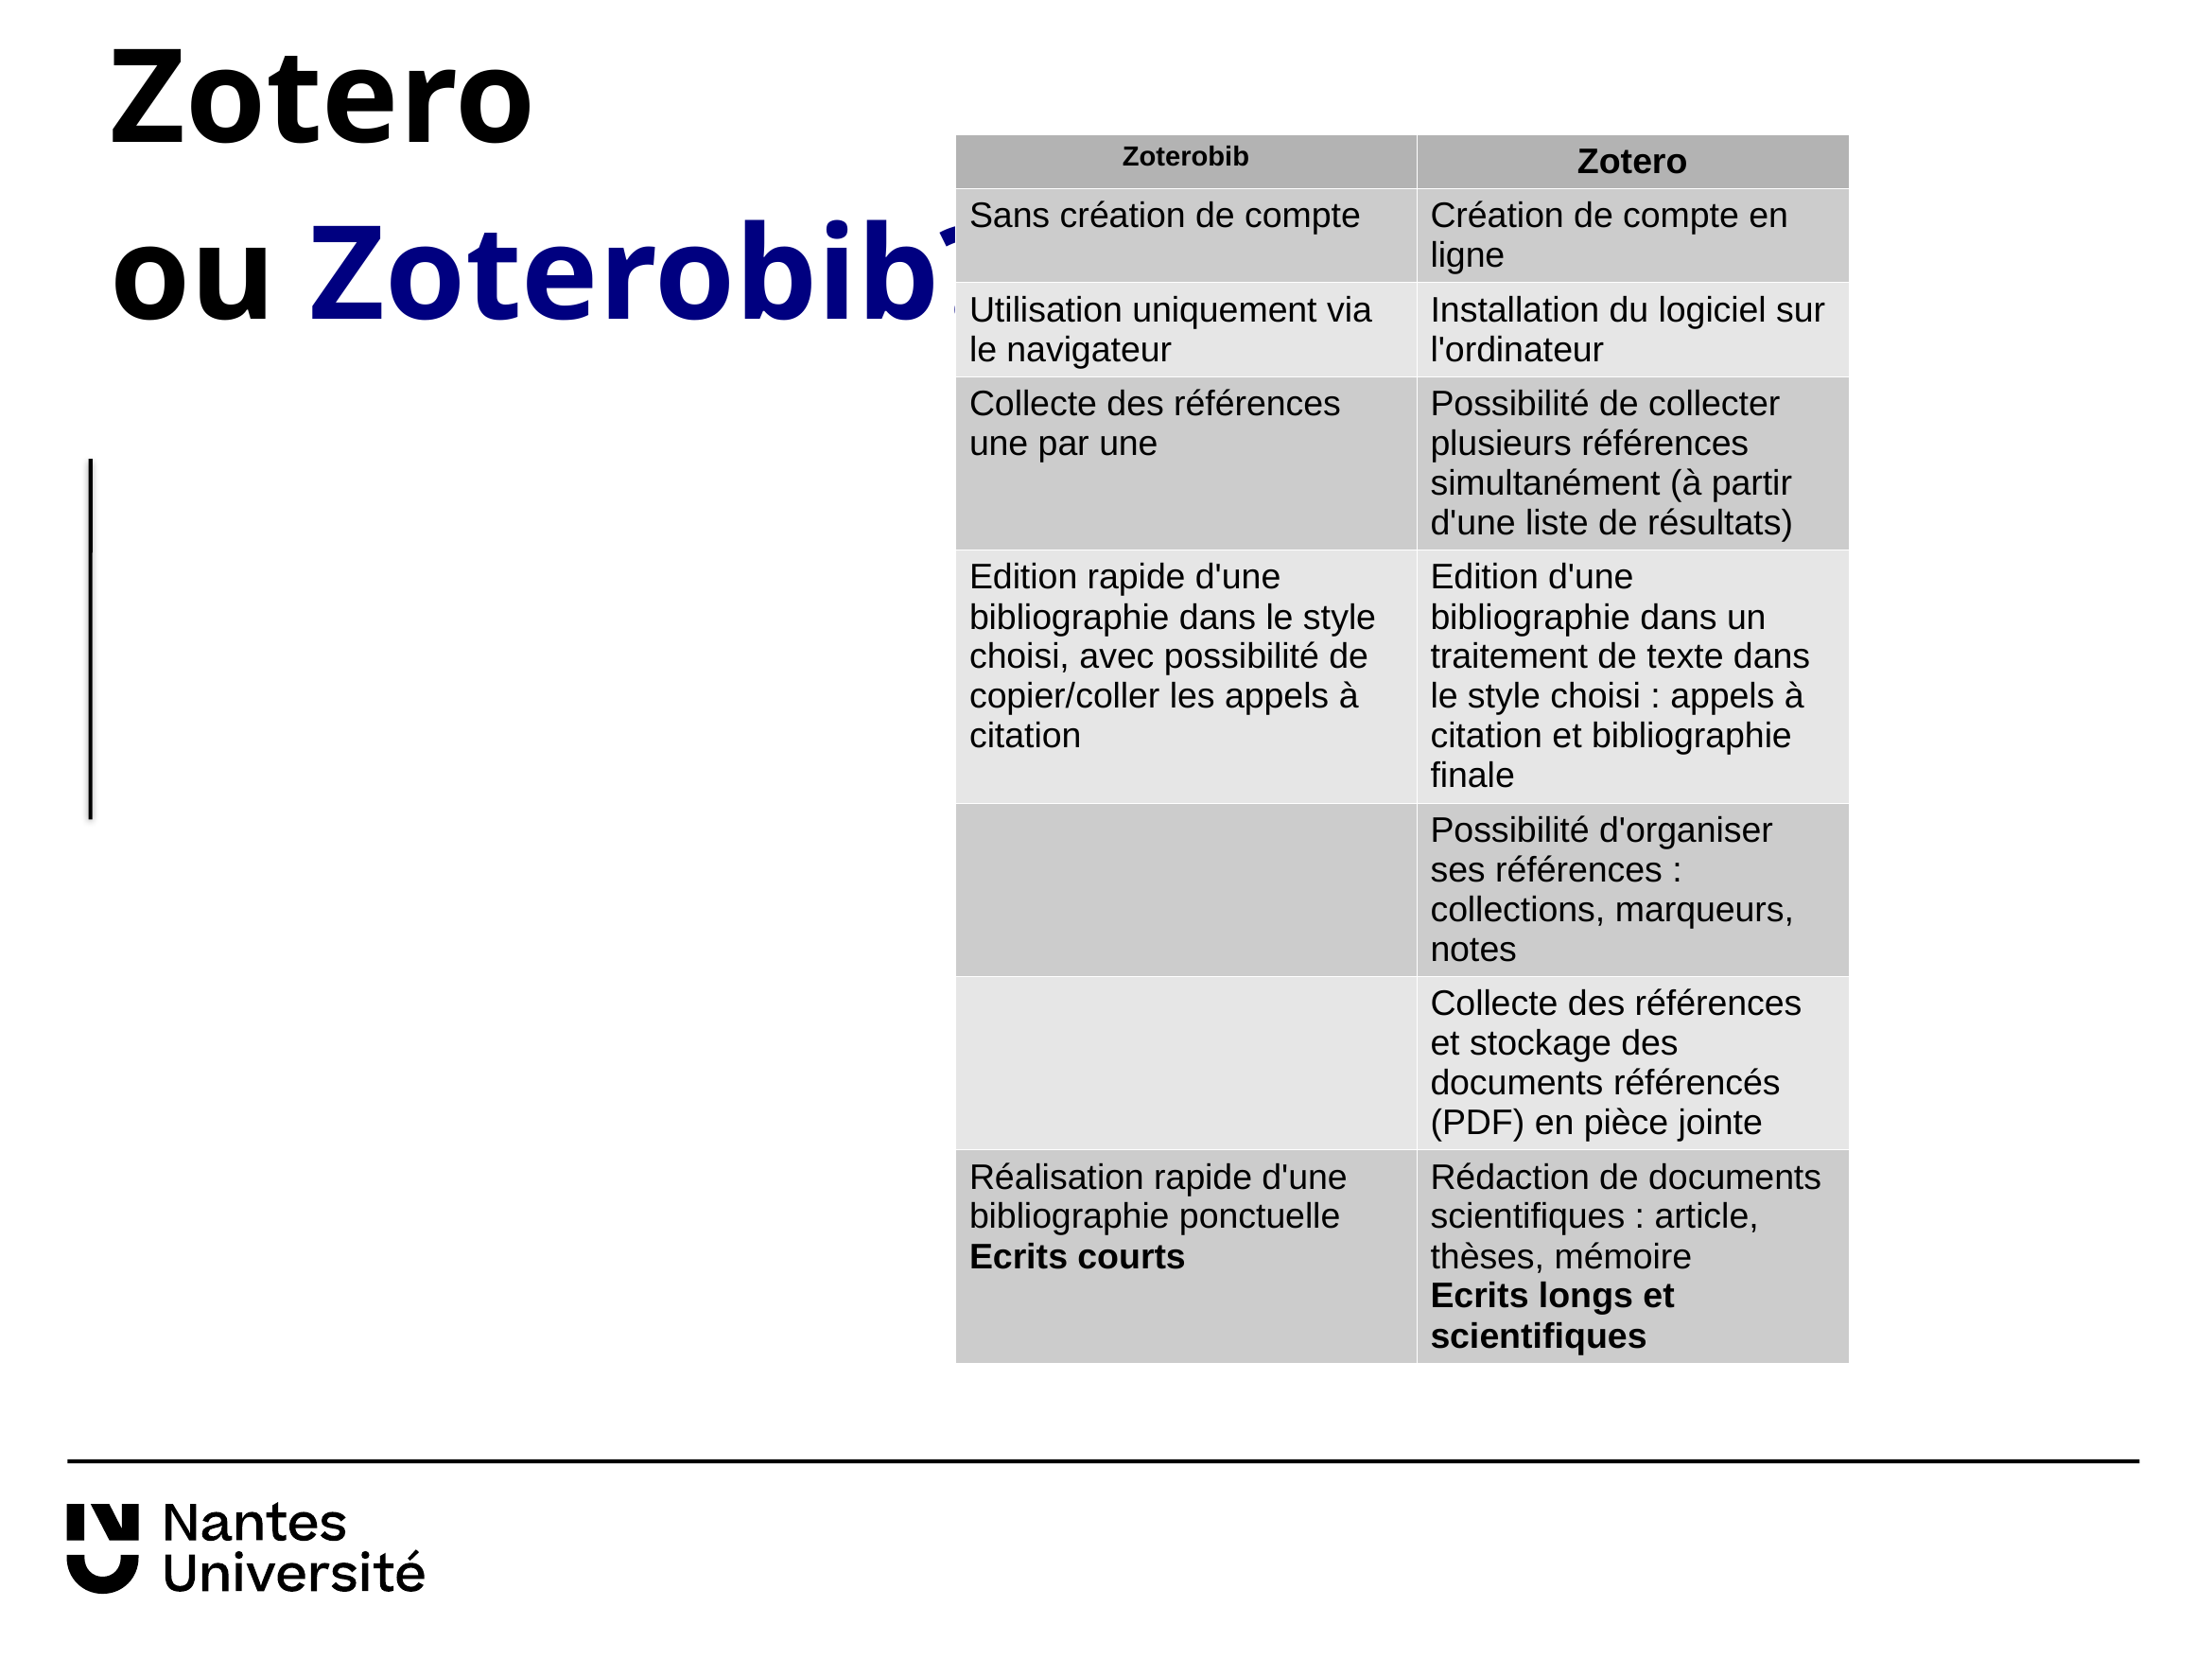

# Zotero ou Zoterobib?
| Zoterobib | Zotero |
| --- | --- |
| Sans création de compte | Création de compte en ligne |
| Utilisation uniquement via le navigateur | Installation du logiciel sur l'ordinateur |
| Collecte des références une par une | Possibilité de collecter plusieurs références simultanément (à partir d'une liste de résultats) |
| Edition rapide d'une bibliographie dans le style choisi, avec possibilité de copier/coller les appels à citation | Edition d'une bibliographie dans un traitement de texte dans le style choisi : appels à citation et bibliographie finale |
| | Possibilité d'organiser ses références : collections, marqueurs, notes |
| | Collecte des références et stockage des documents référencés (PDF) en pièce jointe |
| Réalisation rapide d'une bibliographie ponctuelle Ecrits courts | Rédaction de documents scientifiques : article, thèses, mémoire Ecrits longs et scientifiques |